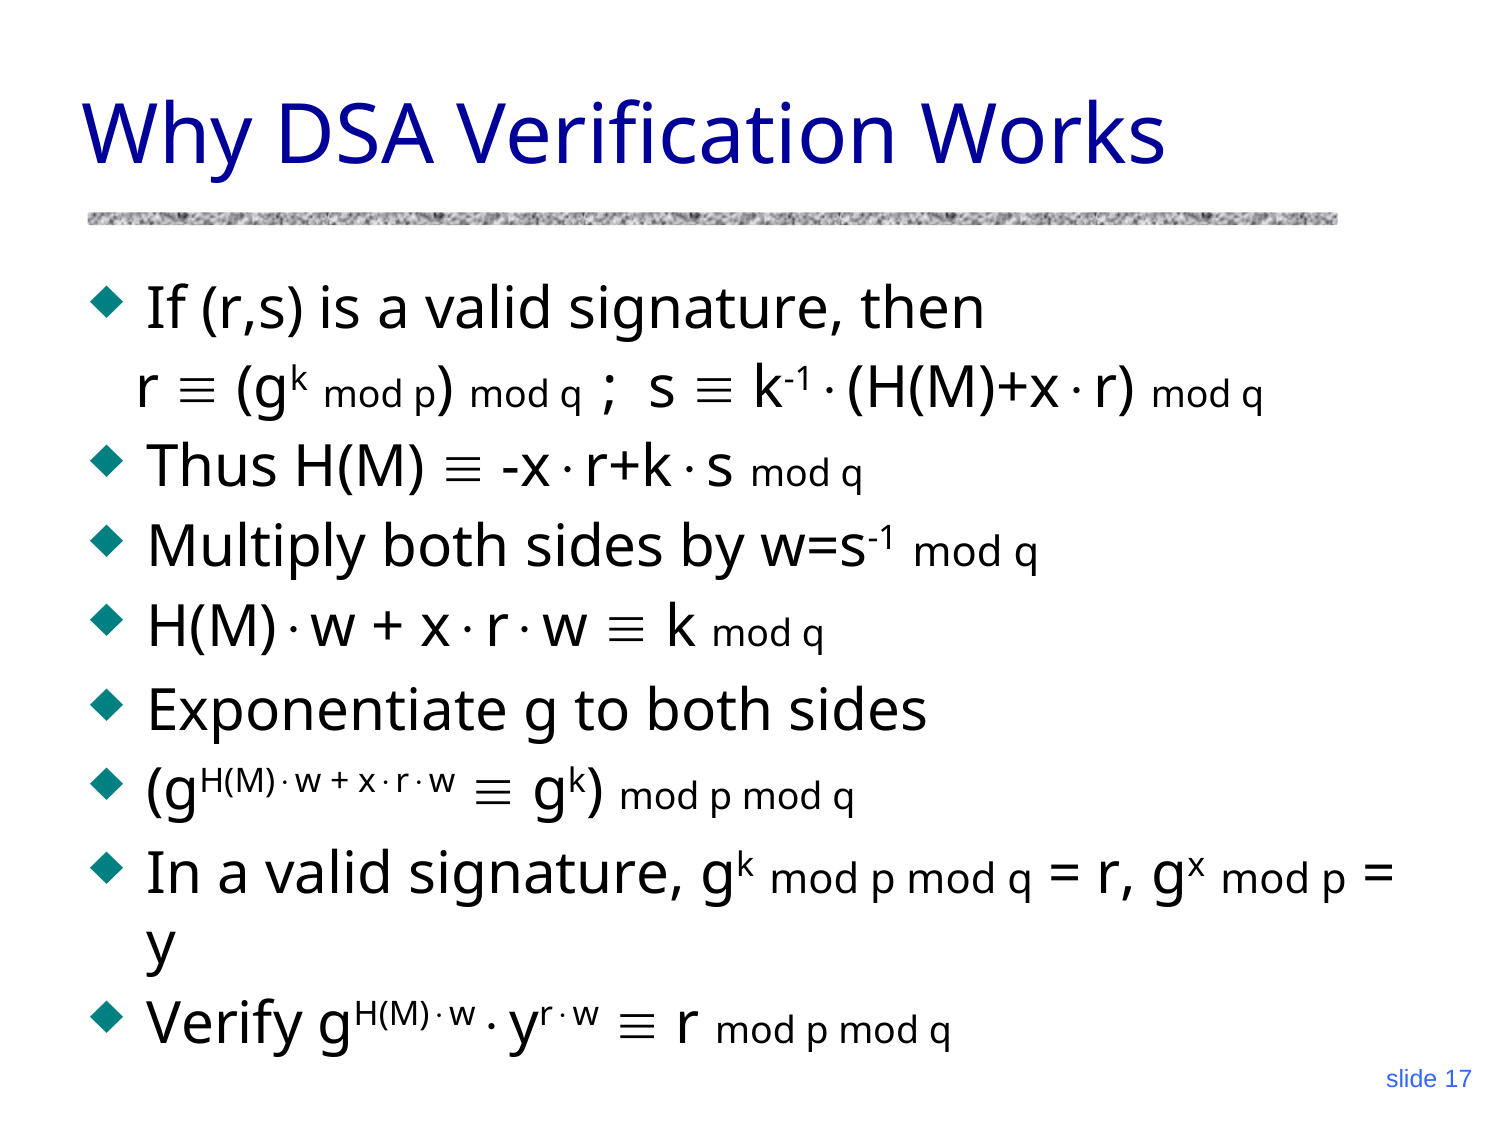

# Why DSA Verification Works
If (r,s) is a valid signature, then
 r  (gk mod p) mod q ; s  k-1(H(M)+xr) mod q
Thus H(M)  -xr+ks mod q
Multiply both sides by w=s-1 mod q
H(M)w + xrw  k mod q
Exponentiate g to both sides
(gH(M)w + xrw  gk) mod p mod q
In a valid signature, gk mod p mod q = r, gx mod p = y
Verify gH(M)wyrw  r mod p mod q
slide